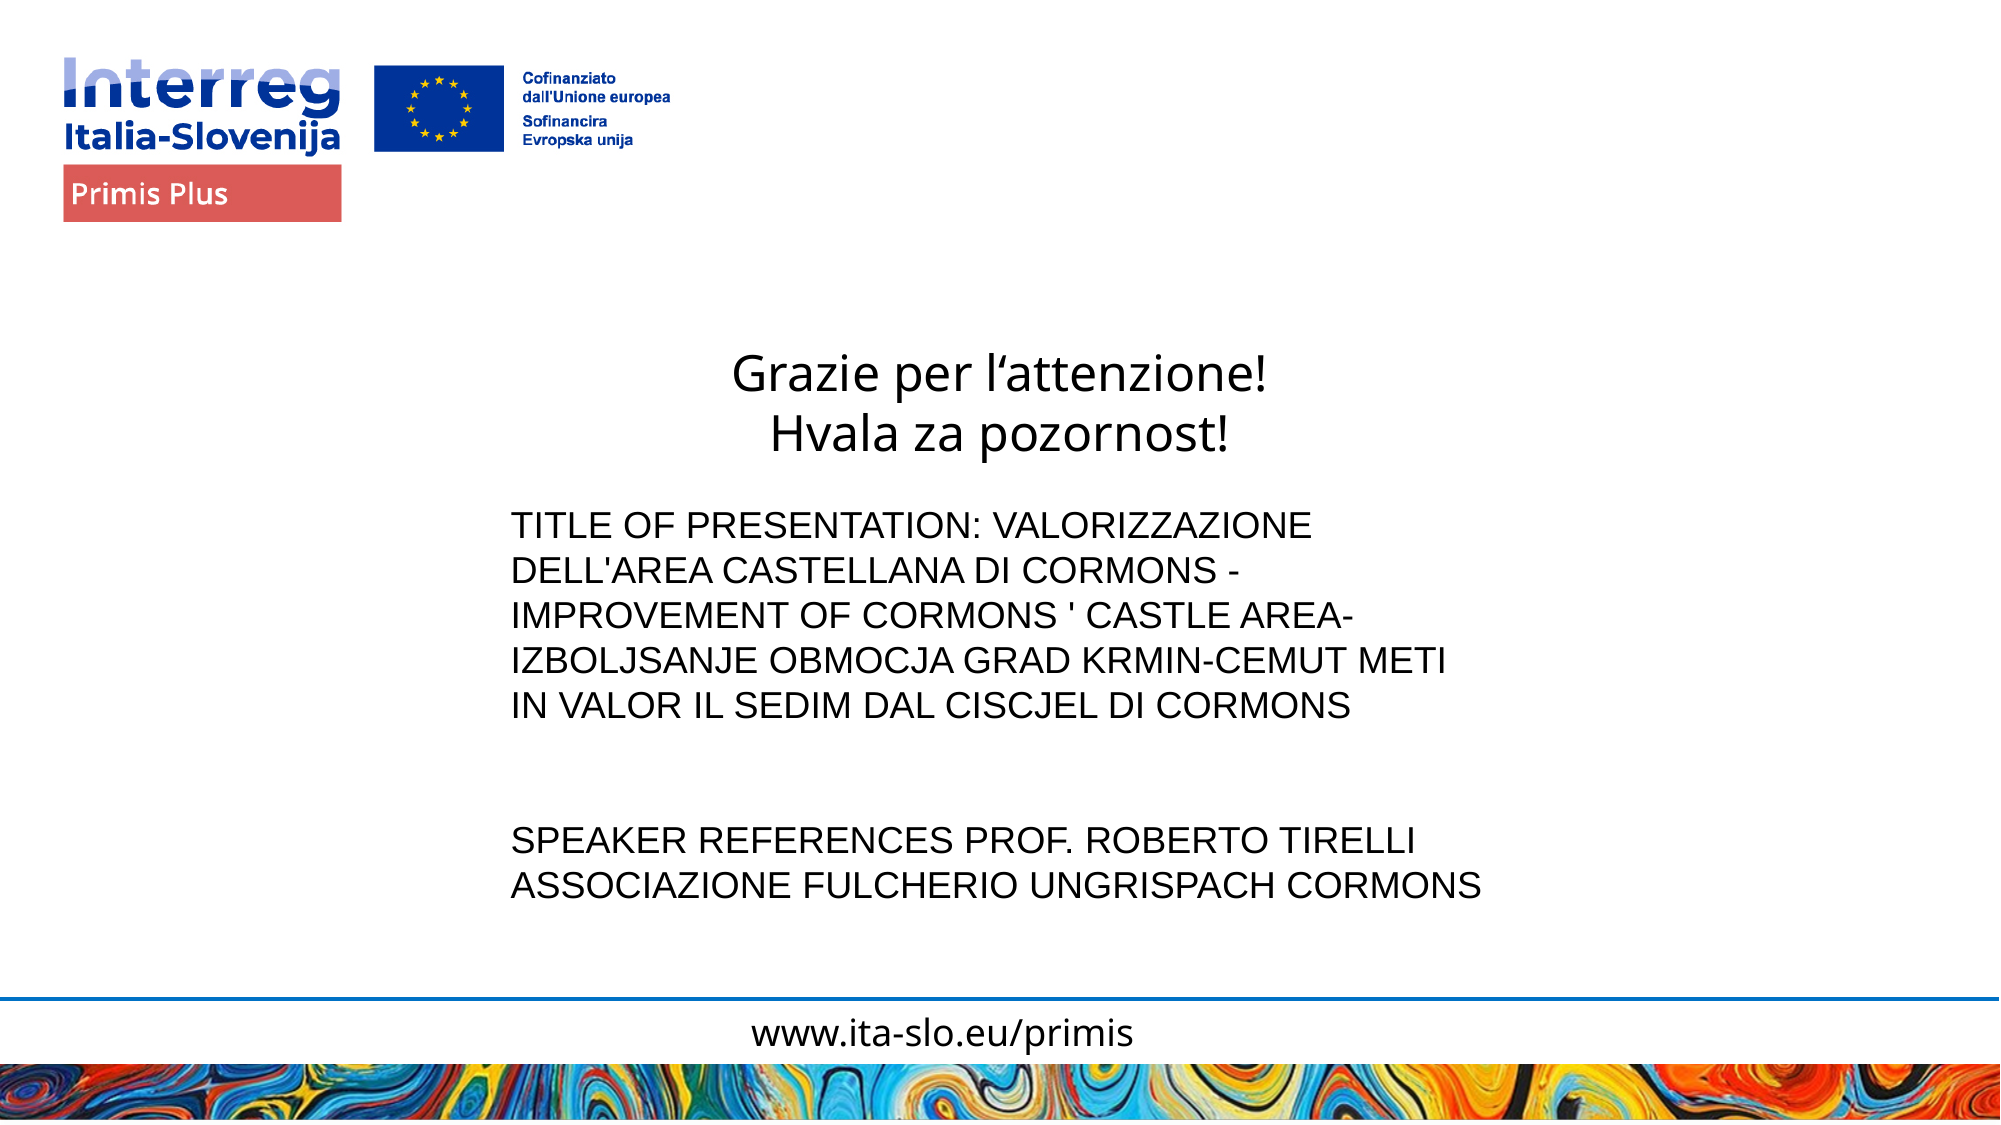

Grazie per l‘attenzione!
Hvala za pozornost!
TITLE OF PRESENTATION: VALORIZZAZIONE DELL'AREA CASTELLANA DI CORMONS -IMPROVEMENT OF CORMONS ' CASTLE AREA-IZBOLJSANJE OBMOCJA GRAD KRMIN-CEMUT METI IN VALOR IL SEDIM DAL CISCJEL DI CORMONS
SPEAKER REFERENCES PROF. ROBERTO TIRELLI ASSOCIAZIONE FULCHERIO UNGRISPACH CORMONS
www.ita-slo.eu/primis